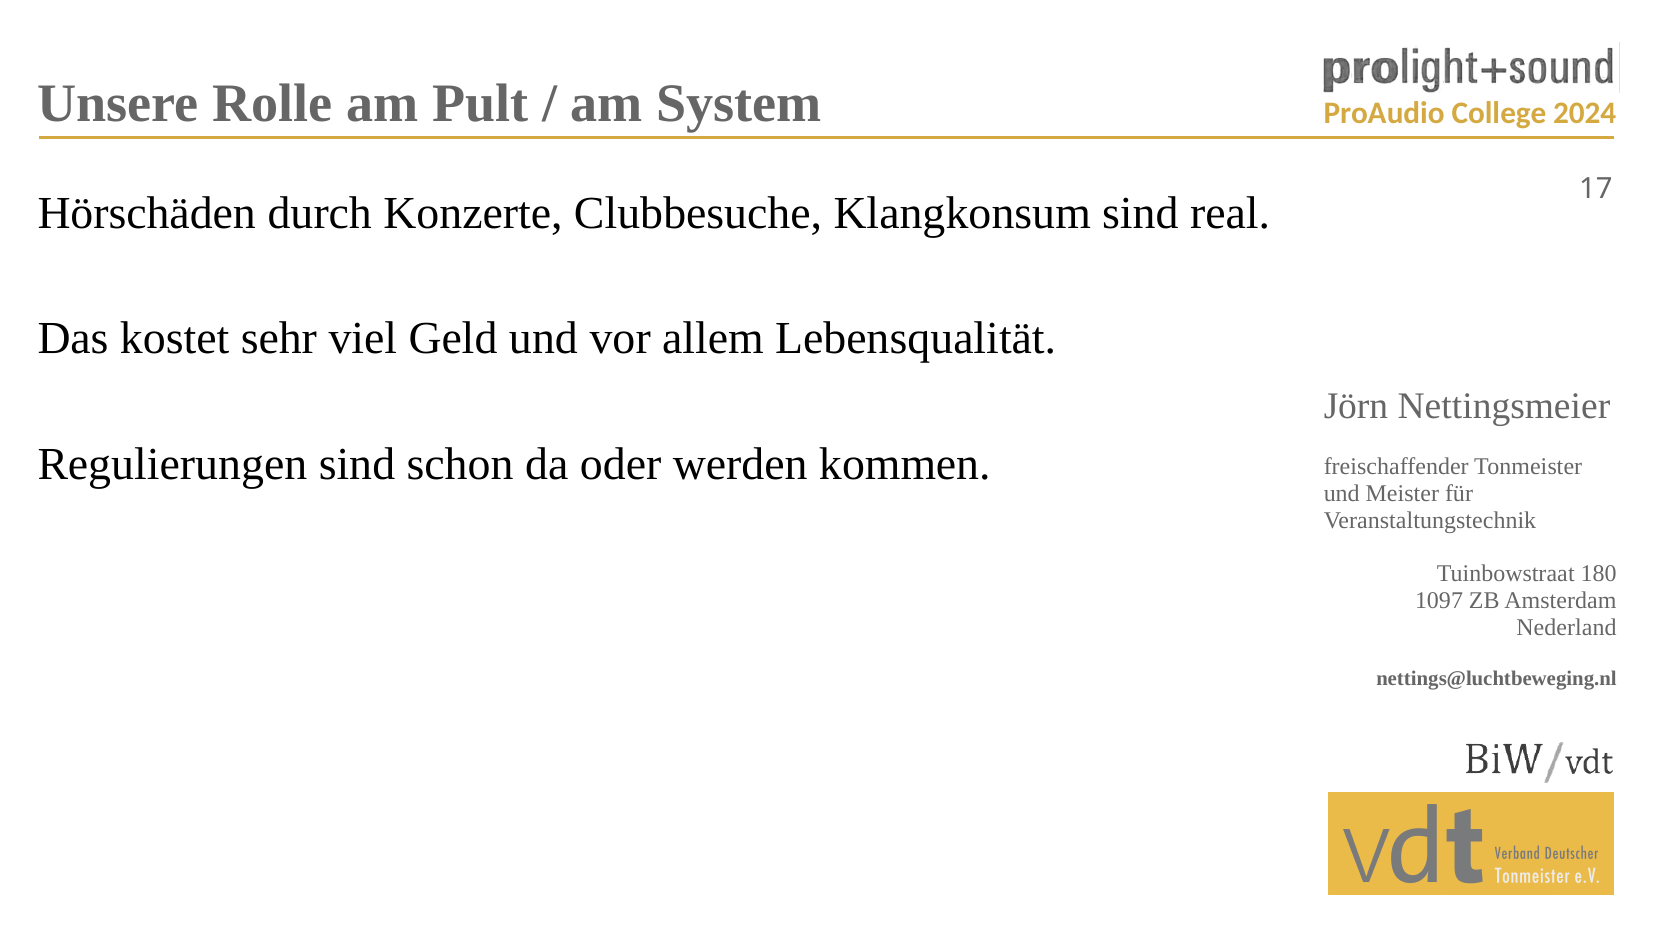

# Unsere Rolle am Pult / am System
17
Hörschäden durch Konzerte, Clubbesuche, Klangkonsum sind real.
Das kostet sehr viel Geld und vor allem Lebensqualität.
Regulierungen sind schon da oder werden kommen.